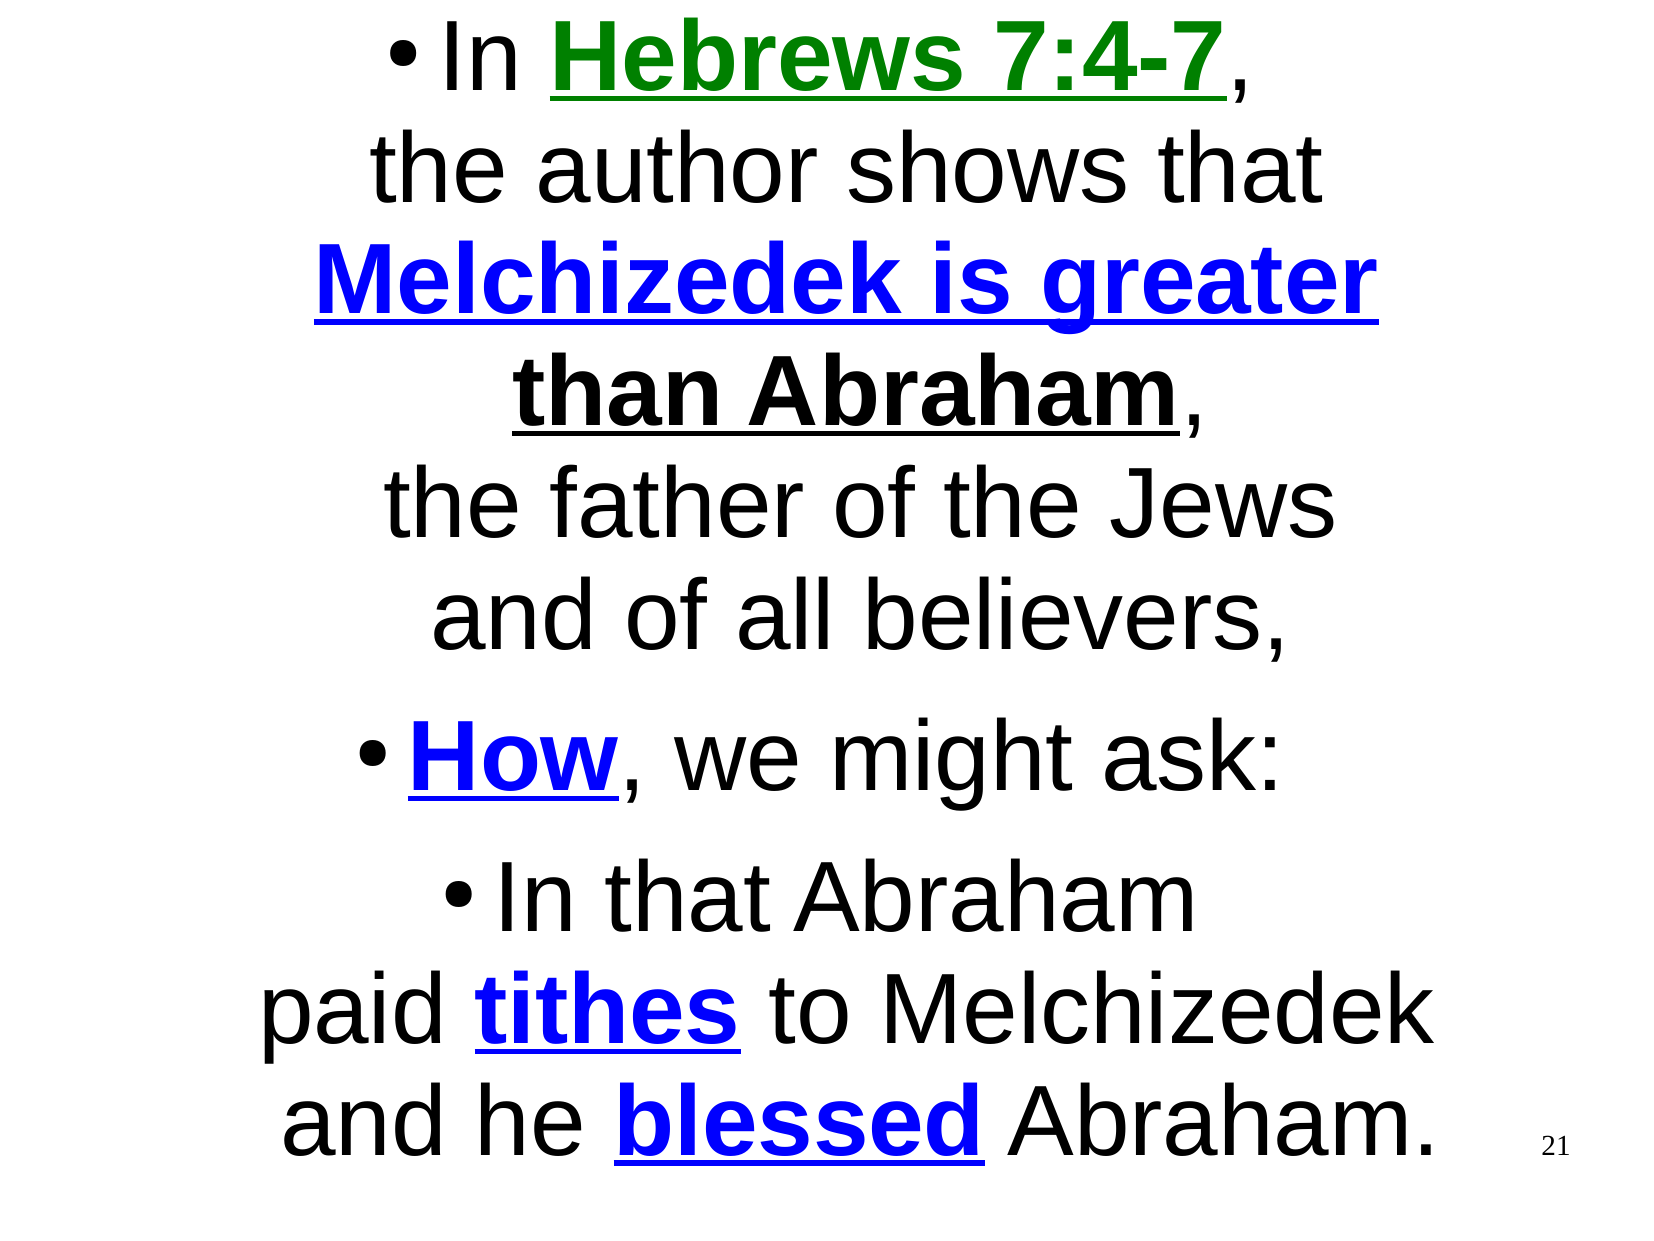

# In Hebrews 7:4-7, the author shows that Melchizedek is greater than Abraham, the father of the Jews and of all believers,
How, we might ask:
In that Abraham
paid tithes to Melchizedek
and he blessed Abraham.
21